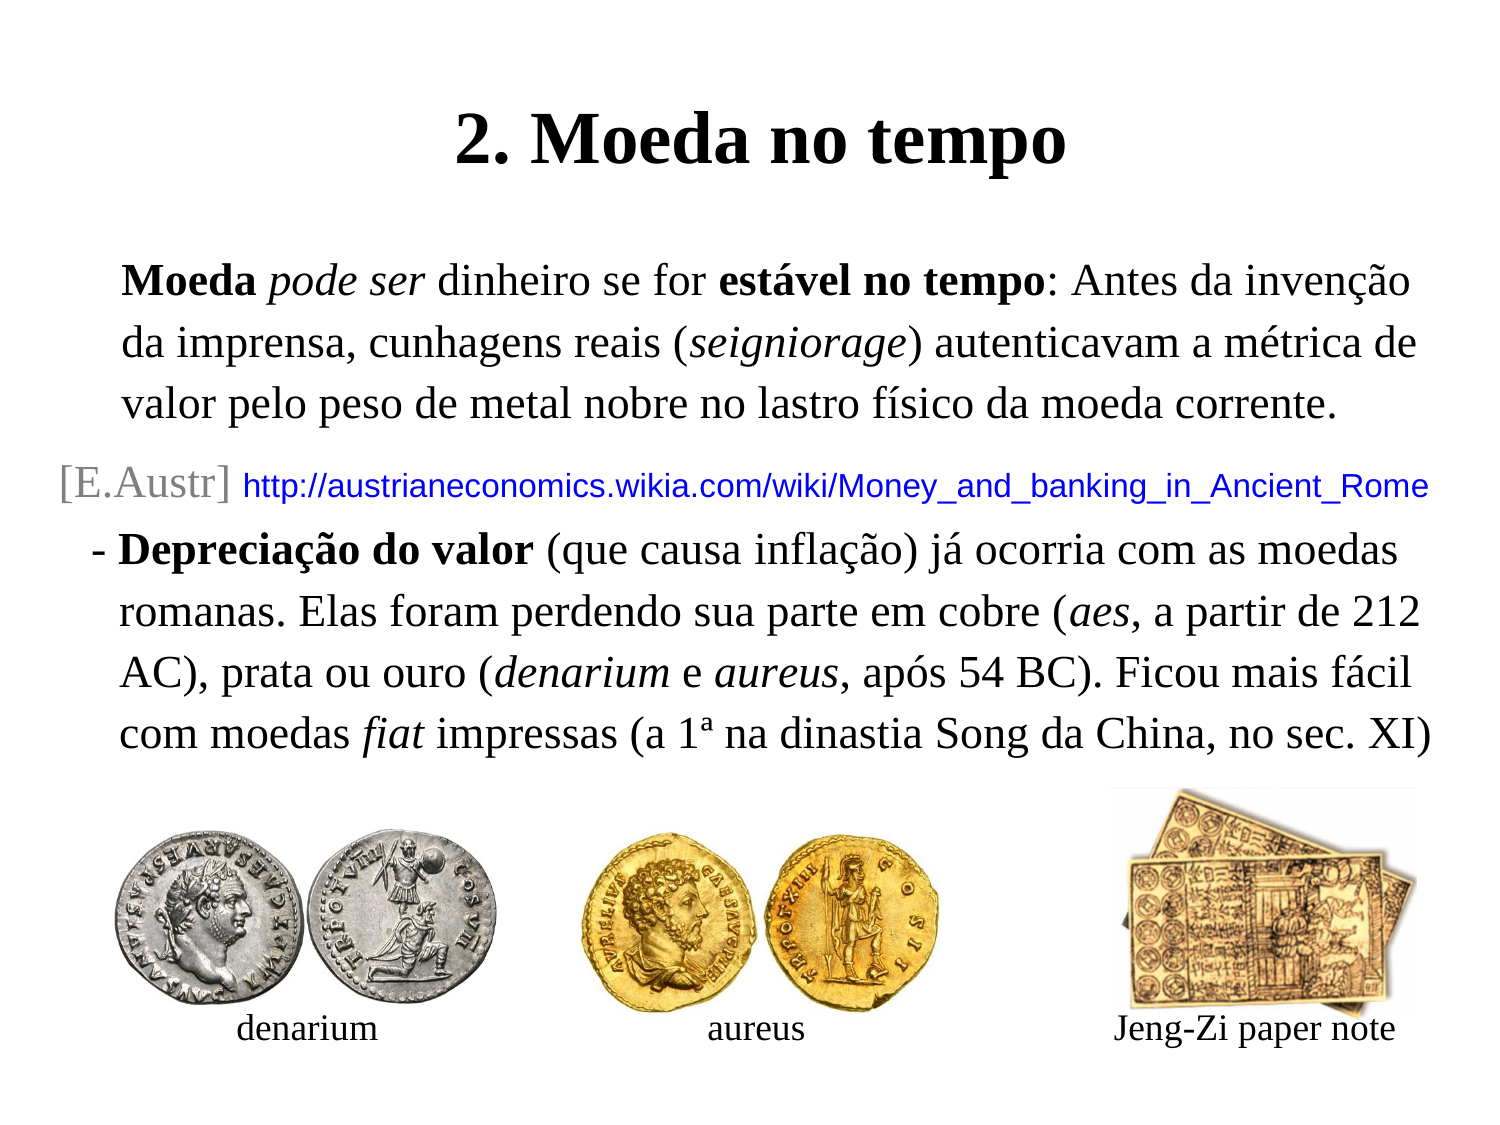

# 2. Moeda no tempo
Moeda pode ser dinheiro se for estável no tempo: Antes da invenção da imprensa, cunhagens reais (seigniorage) autenticavam a métrica de valor pelo peso de metal nobre no lastro físico da moeda corrente.
[E.Austr] http://austrianeconomics.wikia.com/wiki/Money_and_banking_in_Ancient_Rome
	- Depreciação do valor (que causa inflação) já ocorria com as moedas romanas. Elas foram perdendo sua parte em cobre (aes, a partir de 212 AC), prata ou ouro (denarium e aureus, após 54 BC). Ficou mais fácil com moedas fiat impressas (a 1ª na dinastia Song da China, no sec. XI)
denarium
aureus
Jeng-Zi paper note